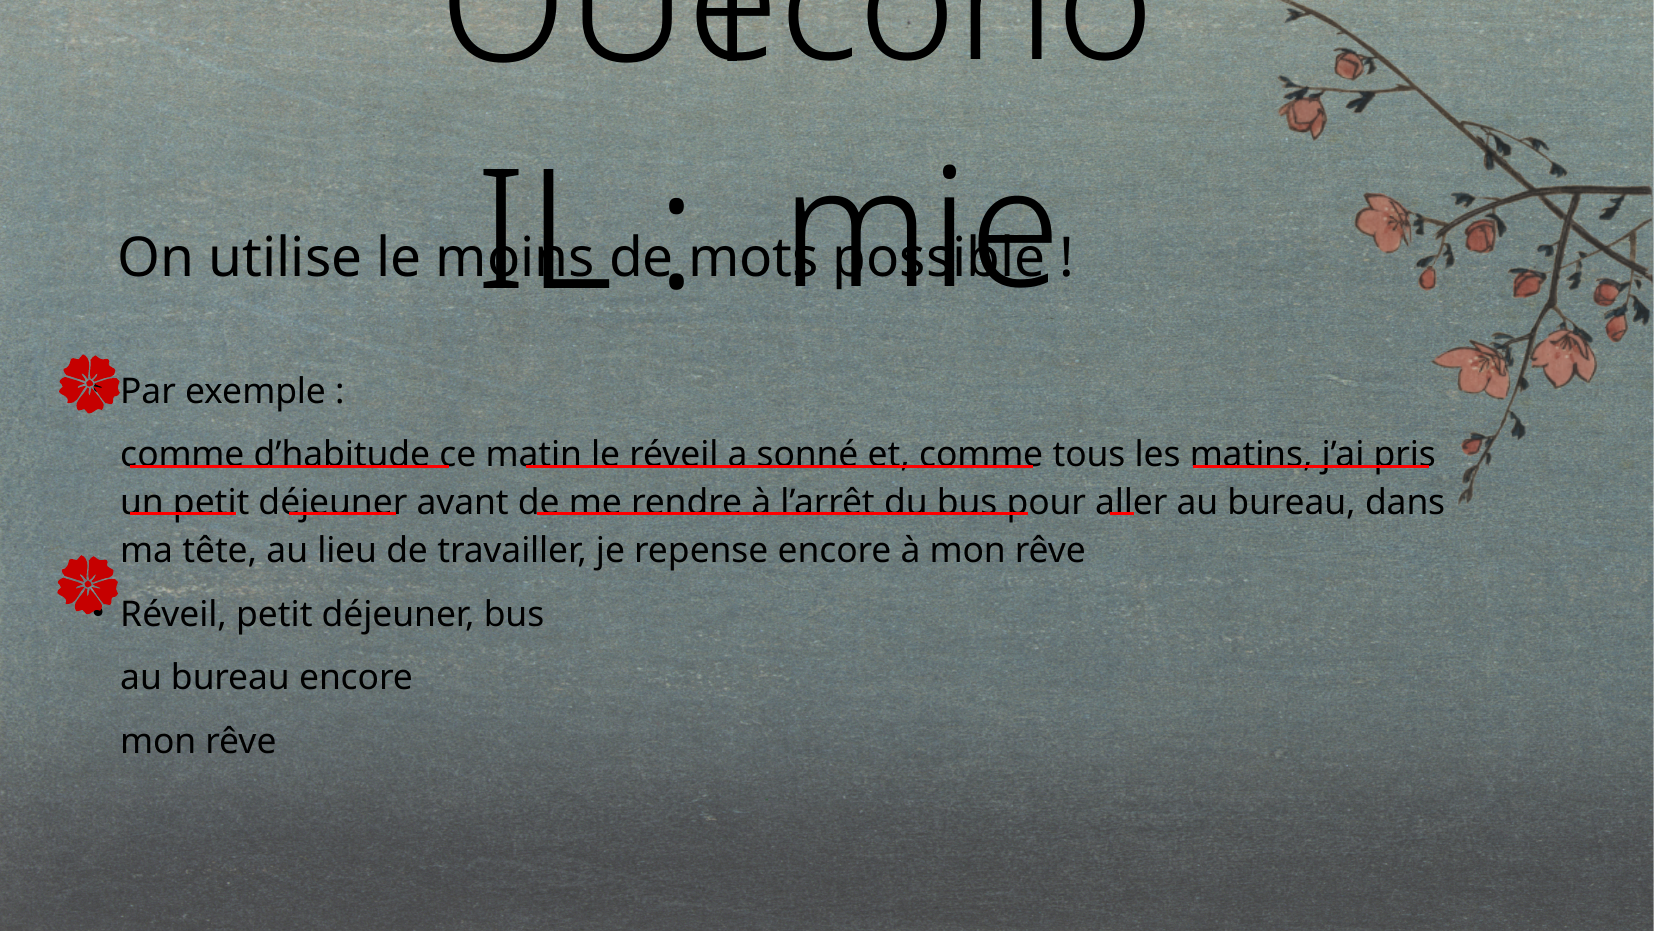

économie
# OUTIL :
On utilise le moins de mots possible !
Par exemple :
comme d’habitude ce matin le réveil a sonné et, comme tous les matins, j’ai pris un petit déjeuner avant de me rendre à l’arrêt du bus pour aller au bureau, dans ma tête, au lieu de travailler, je repense encore à mon rêve
Réveil, petit déjeuner, bus
au bureau encore
mon rêve